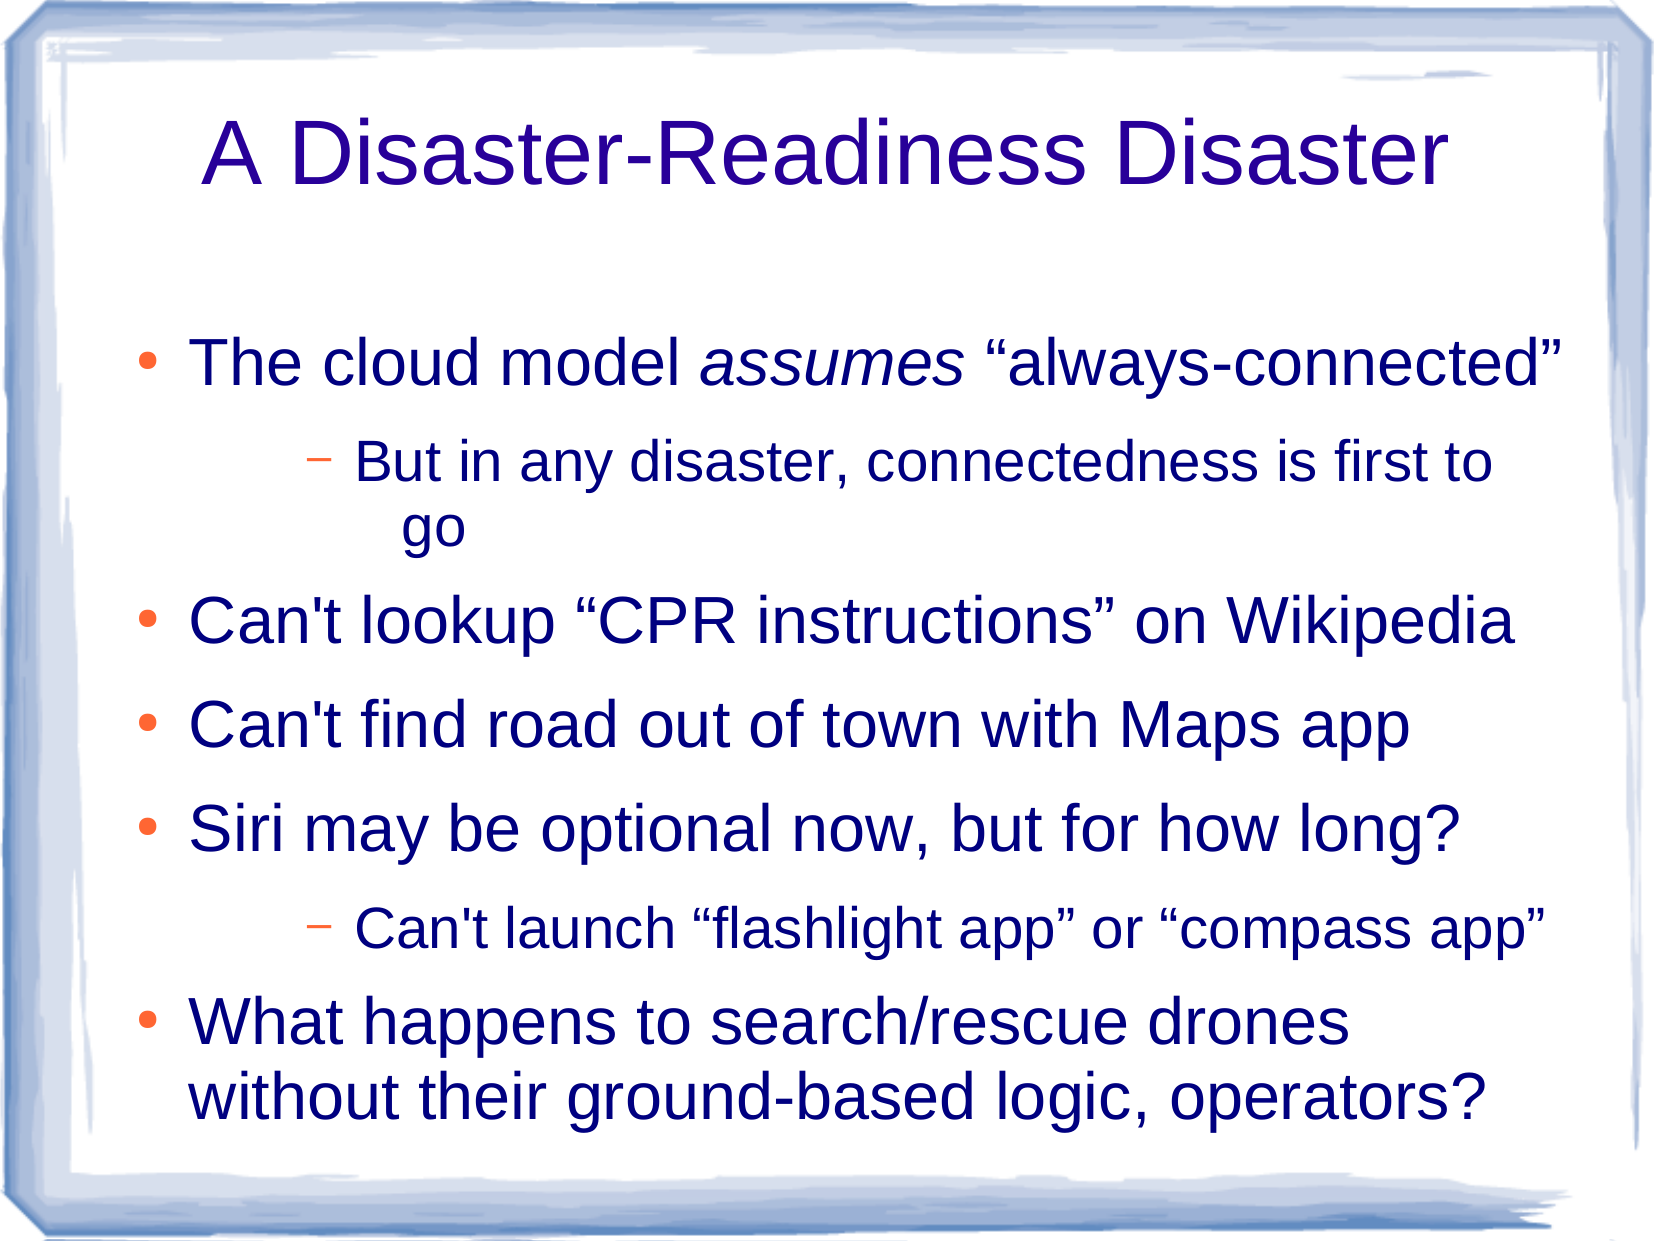

# A Disaster-Readiness Disaster
The cloud model assumes “always-connected”
But in any disaster, connectedness is first to go
Can't lookup “CPR instructions” on Wikipedia
Can't find road out of town with Maps app
Siri may be optional now, but for how long?
Can't launch “flashlight app” or “compass app”
What happens to search/rescue drones
without their ground-based logic, operators?